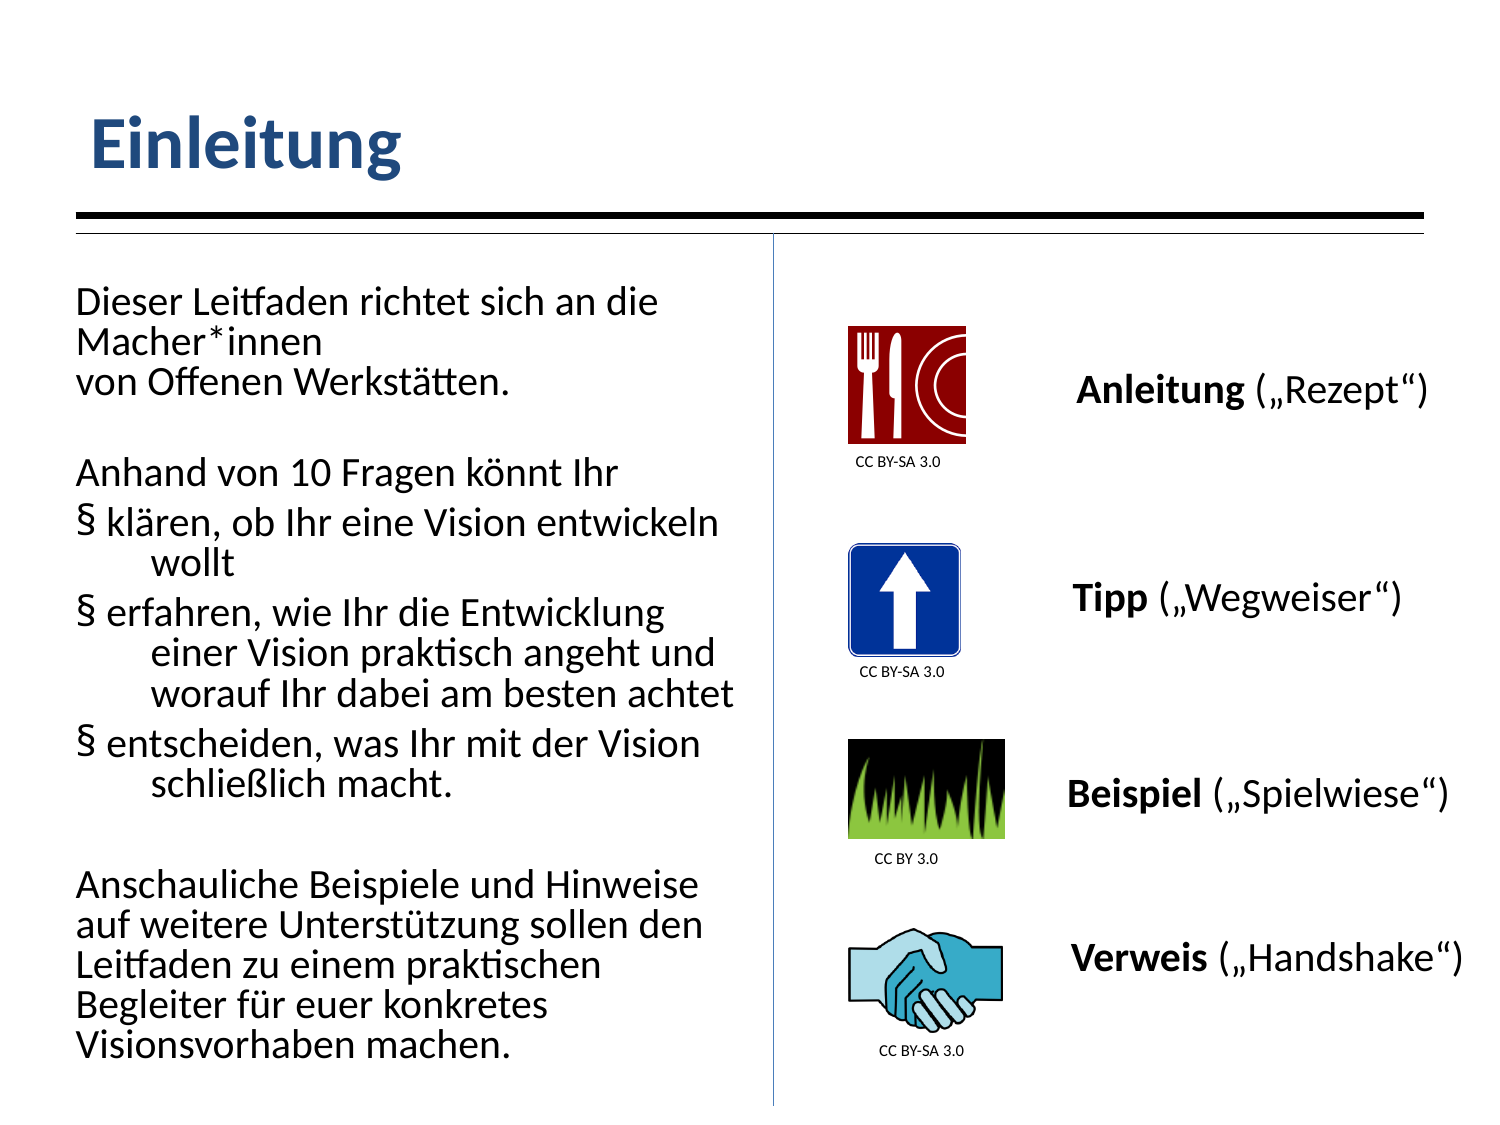

# Einleitung
Dieser Leitfaden richtet sich an die Macher*innen
von Offenen Werkstätten.
Anhand von 10 Fragen könnt Ihr
 klären, ob Ihr eine Vision entwickeln wollt
 erfahren, wie Ihr die Entwicklung einer Vision praktisch angeht und worauf Ihr dabei am besten achtet
 entscheiden, was Ihr mit der Vision schließlich macht.
Anschauliche Beispiele und Hinweise auf weitere Unterstützung sollen den Leitfaden zu einem praktischen Begleiter für euer konkretes Visionsvorhaben machen.
Anleitung („Rezept“)
CC BY-SA 3.0
Tipp („Wegweiser“)
CC BY-SA 3.0
Beispiel („Spielwiese“)
CC BY 3.0
Verweis („Handshake“)
CC BY-SA 3.0